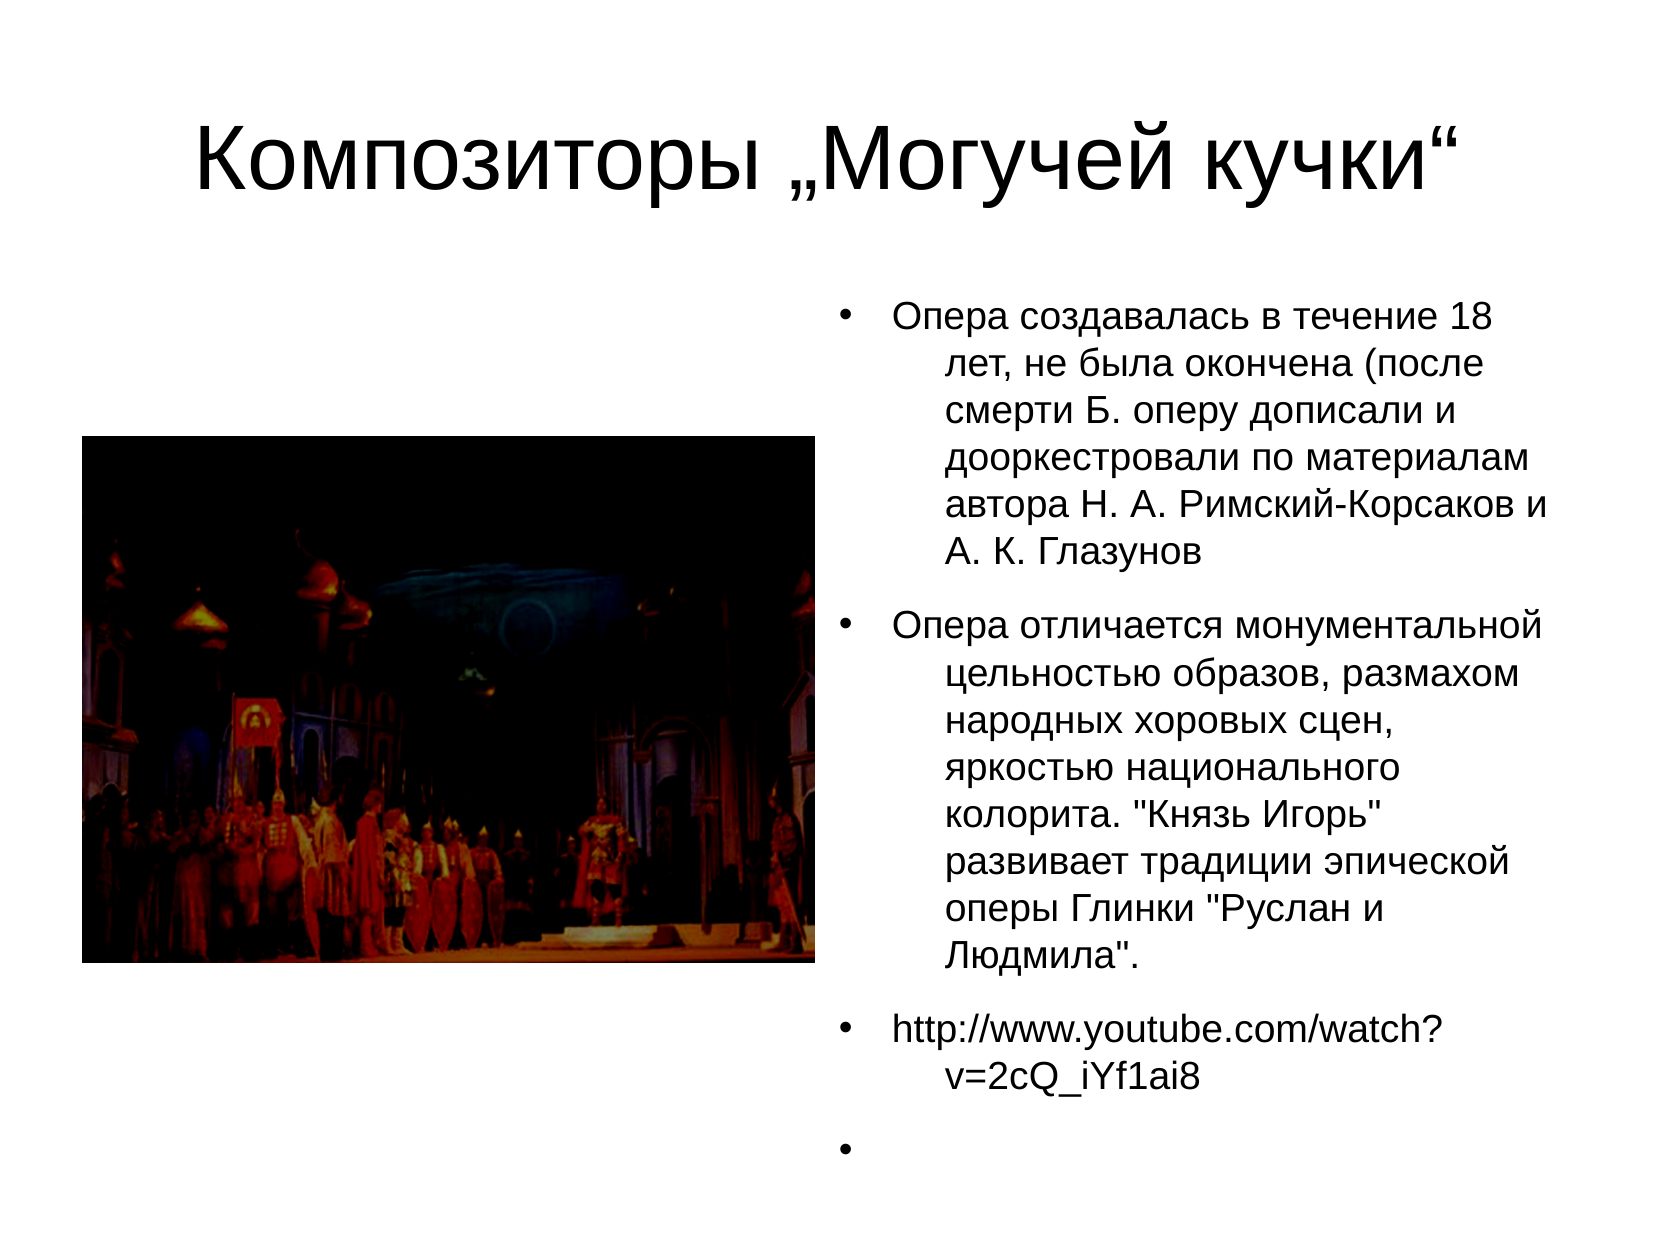

# Композиторы „Могучей кучки“
Опера создавалась в течение 18 лет, не была окончена (после смерти Б. оперу дописали и дооркестровали по материалам автора Н. А. Римский-Корсаков и А. К. Глазунов
Опера отличается монументальной цельностью образов, размахом народных хоровых сцен, яркостью национального колорита. "Князь Игорь" развивает традиции эпической оперы Глинки "Руслан и Людмила".
http://www.youtube.com/watch?v=2cQ_iYf1ai8